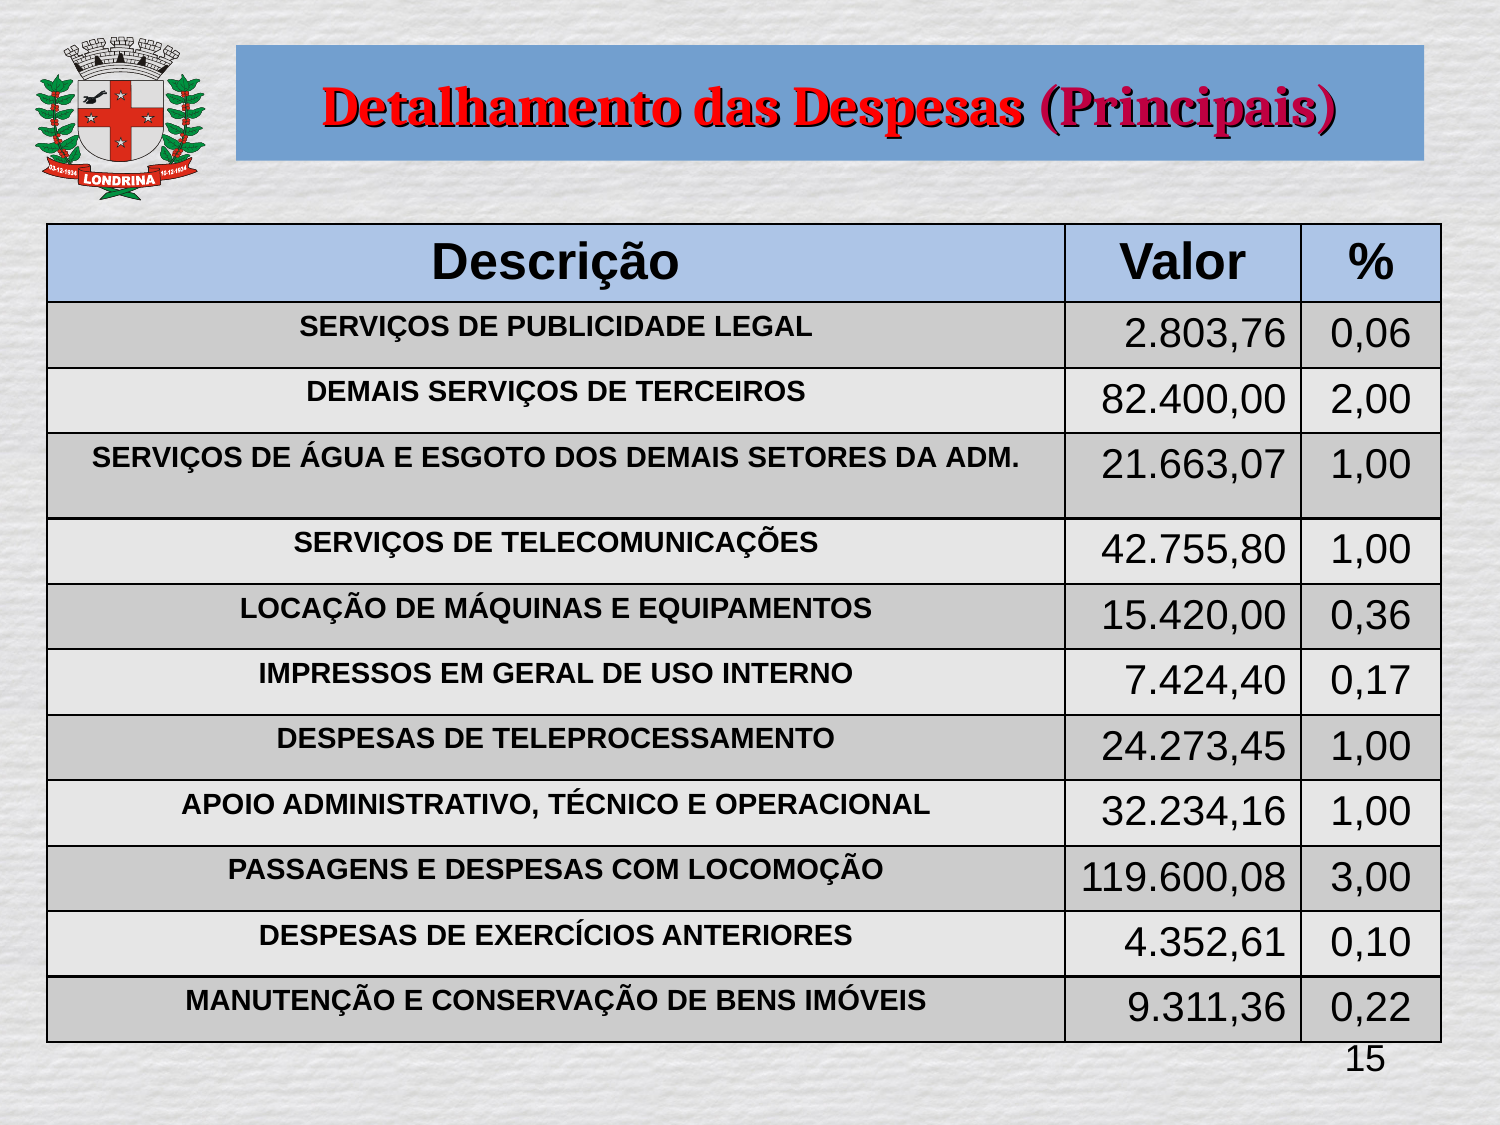

Detalhamento das Despesas (Principais)
| Descrição | Valor | % |
| --- | --- | --- |
| SERVIÇOS DE PUBLICIDADE LEGAL | 2.803,76 | 0,06 |
| DEMAIS SERVIÇOS DE TERCEIROS | 82.400,00 | 2,00 |
| SERVIÇOS DE ÁGUA E ESGOTO DOS DEMAIS SETORES DA ADM. | 21.663,07 | 1,00 |
| SERVIÇOS DE TELECOMUNICAÇÕES | 42.755,80 | 1,00 |
| LOCAÇÃO DE MÁQUINAS E EQUIPAMENTOS | 15.420,00 | 0,36 |
| IMPRESSOS EM GERAL DE USO INTERNO | 7.424,40 | 0,17 |
| DESPESAS DE TELEPROCESSAMENTO | 24.273,45 | 1,00 |
| APOIO ADMINISTRATIVO, TÉCNICO E OPERACIONAL | 32.234,16 | 1,00 |
| PASSAGENS E DESPESAS COM LOCOMOÇÃO | 119.600,08 | 3,00 |
| DESPESAS DE EXERCÍCIOS ANTERIORES | 4.352,61 | 0,10 |
| MANUTENÇÃO E CONSERVAÇÃO DE BENS IMÓVEIS | 9.311,36 | 0,22 |